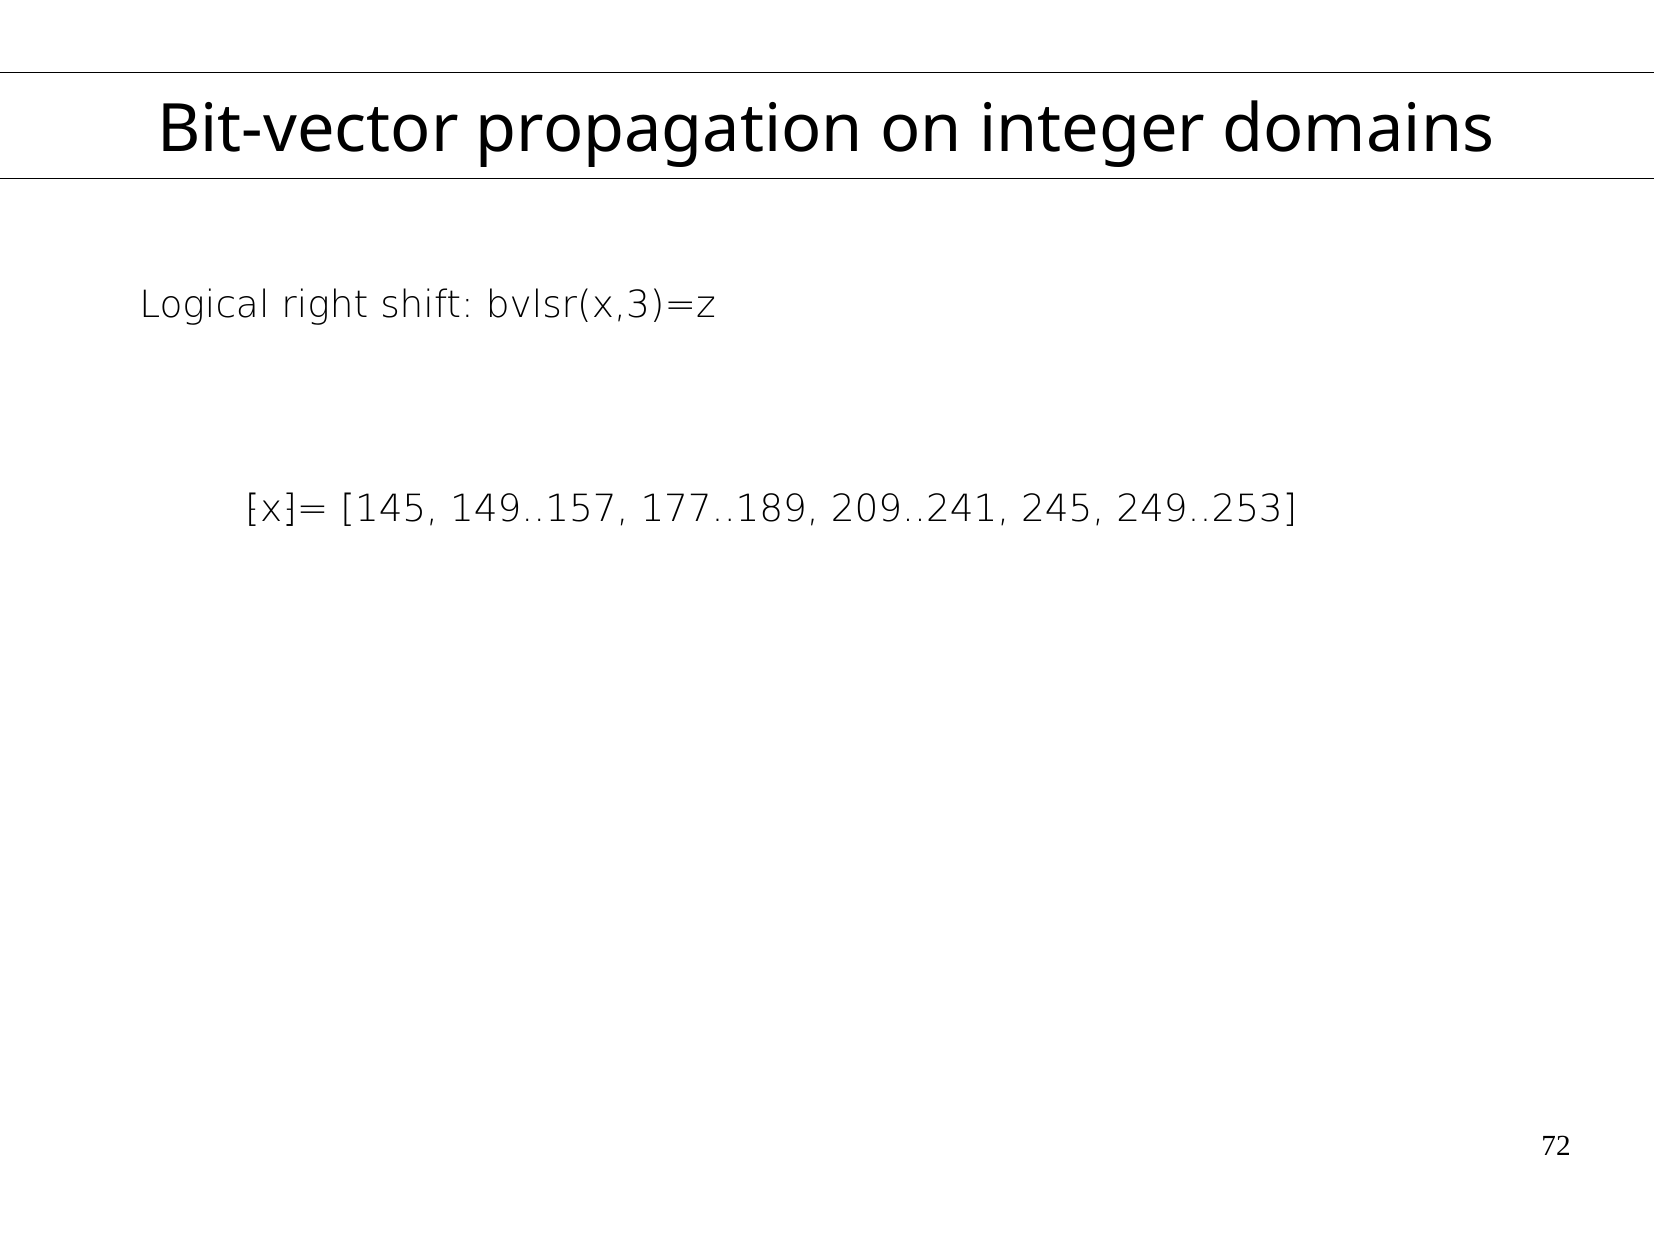

Bit-vector propagation on integer domains
Logical right shift: bvlsr(x,3)=z
⁅x⁆= [145, 149..157, 177..189, 209..241, 245, 249..253]
72